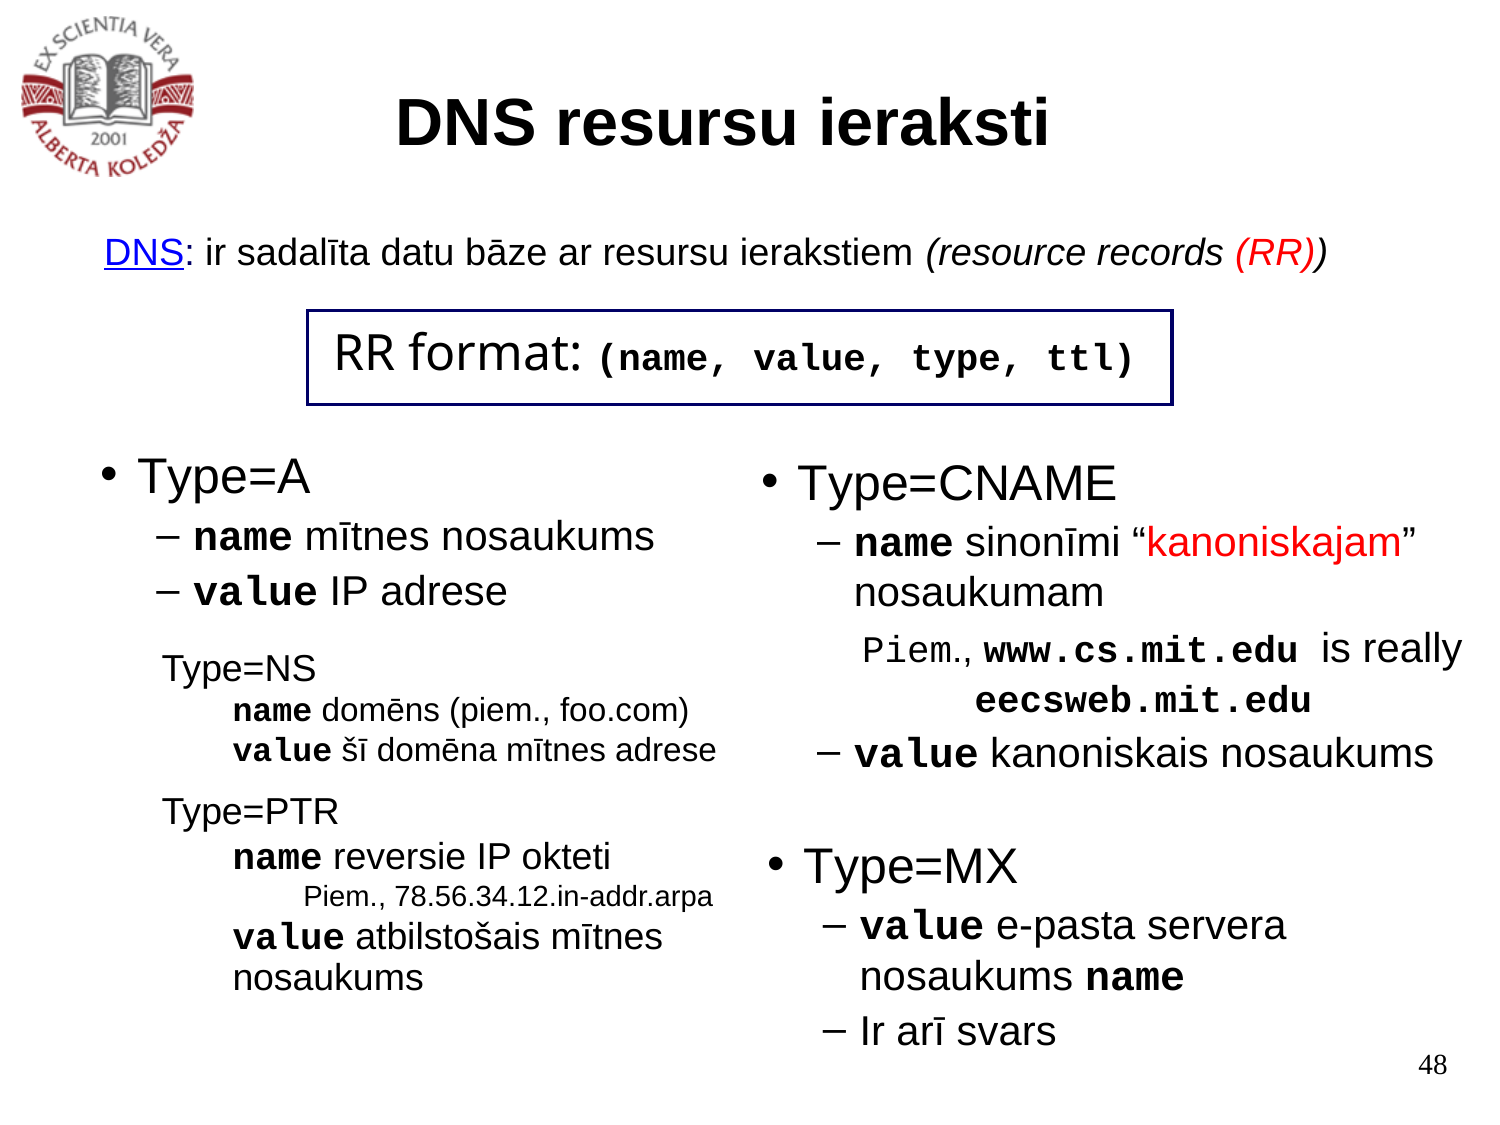

# DNS resursu ieraksti
DNS: ir sadalīta datu bāze ar resursu ierakstiem (resource records (RR))
RR format: (name, value, type, ttl)
Type=A
name mītnes nosaukums
value IP adrese
Type=CNAME
name sinonīmi “kanoniskajam” nosaukumam
 Piem., www.cs.mit.edu is really
 eecsweb.mit.edu
value kanoniskais nosaukums
Type=NS
name domēns (piem., foo.com)
value šī domēna mītnes adrese
Type=PTR
name reversie IP okteti
Piem., 78.56.34.12.in-addr.arpa
value atbilstošais mītnes nosaukums
Type=MX
value e-pasta servera nosaukums name
Ir arī svars